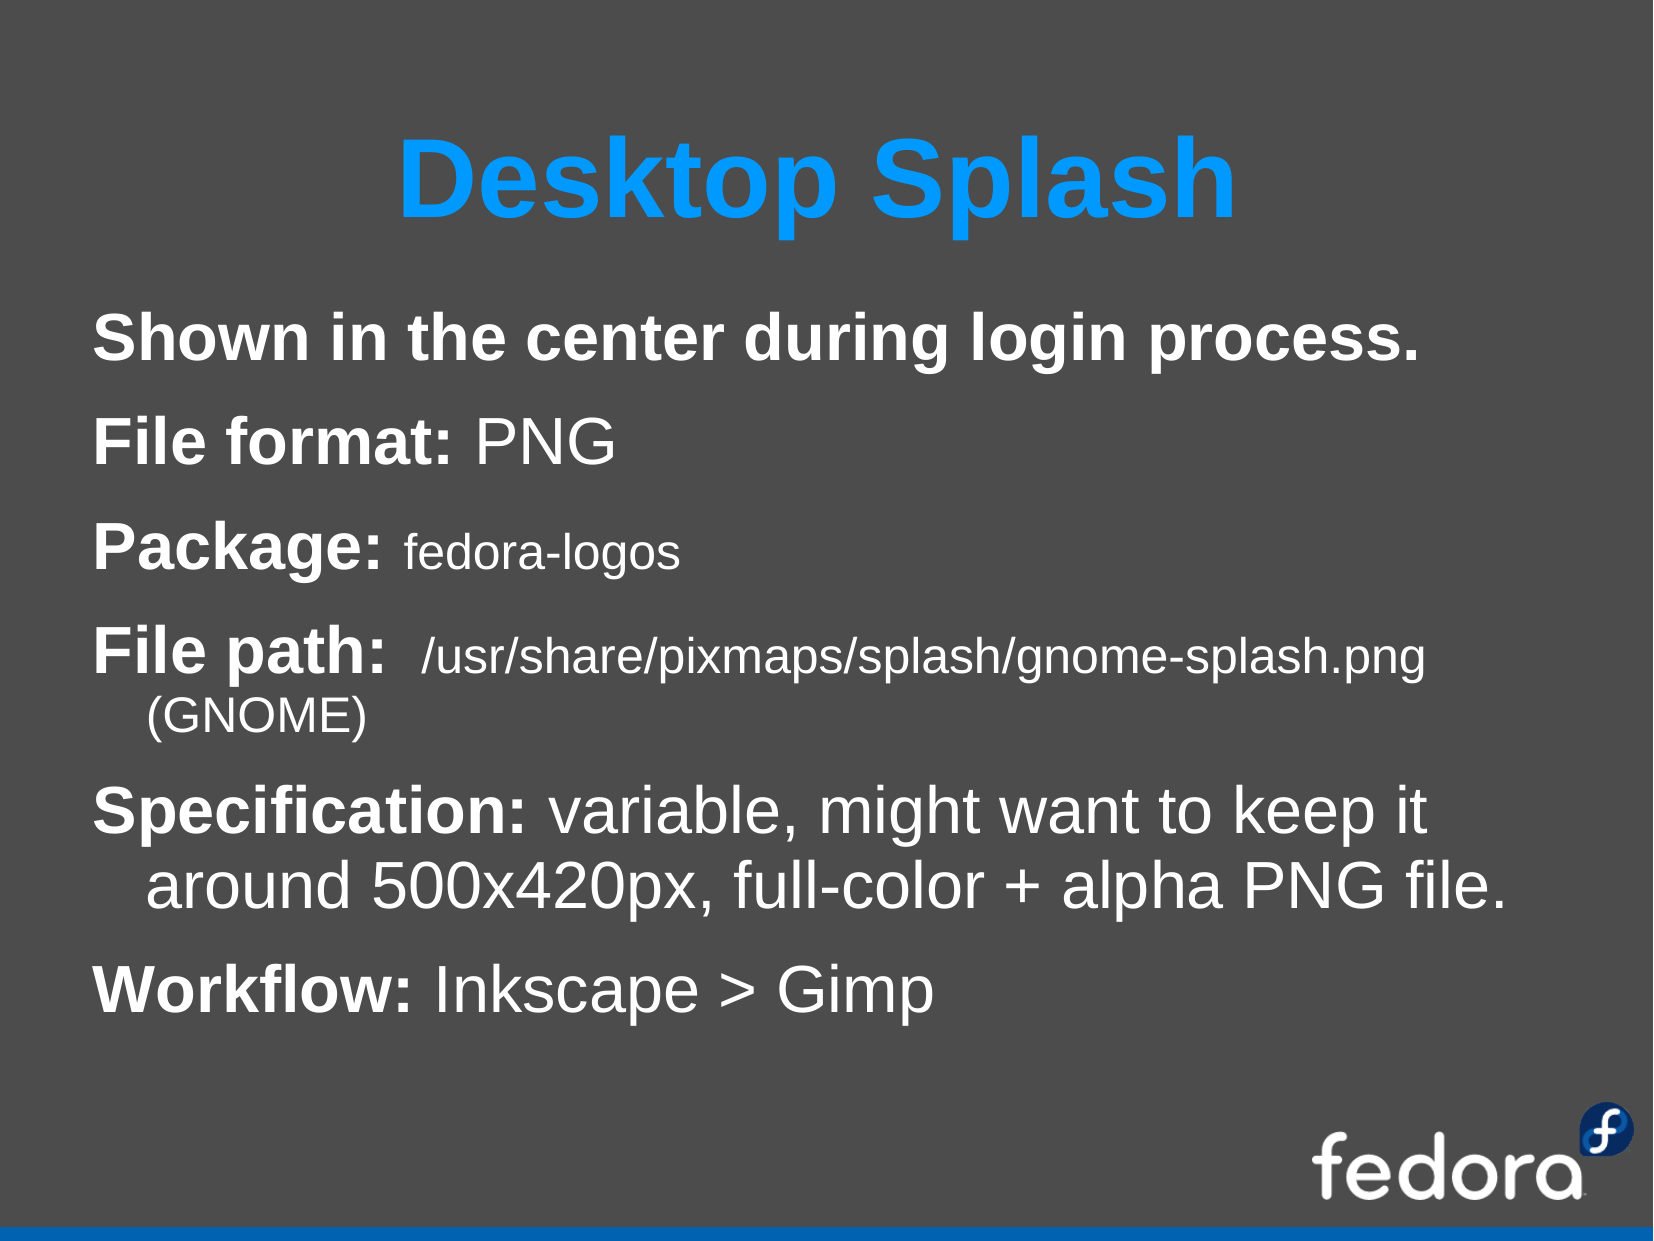

# Desktop Splash
Shown in the center during login process.
File format: PNG
Package: fedora-logos
File path: /usr/share/pixmaps/splash/gnome-splash.png (GNOME)
Specification: variable, might want to keep it around 500x420px, full-color + alpha PNG file.
Workflow: Inkscape > Gimp